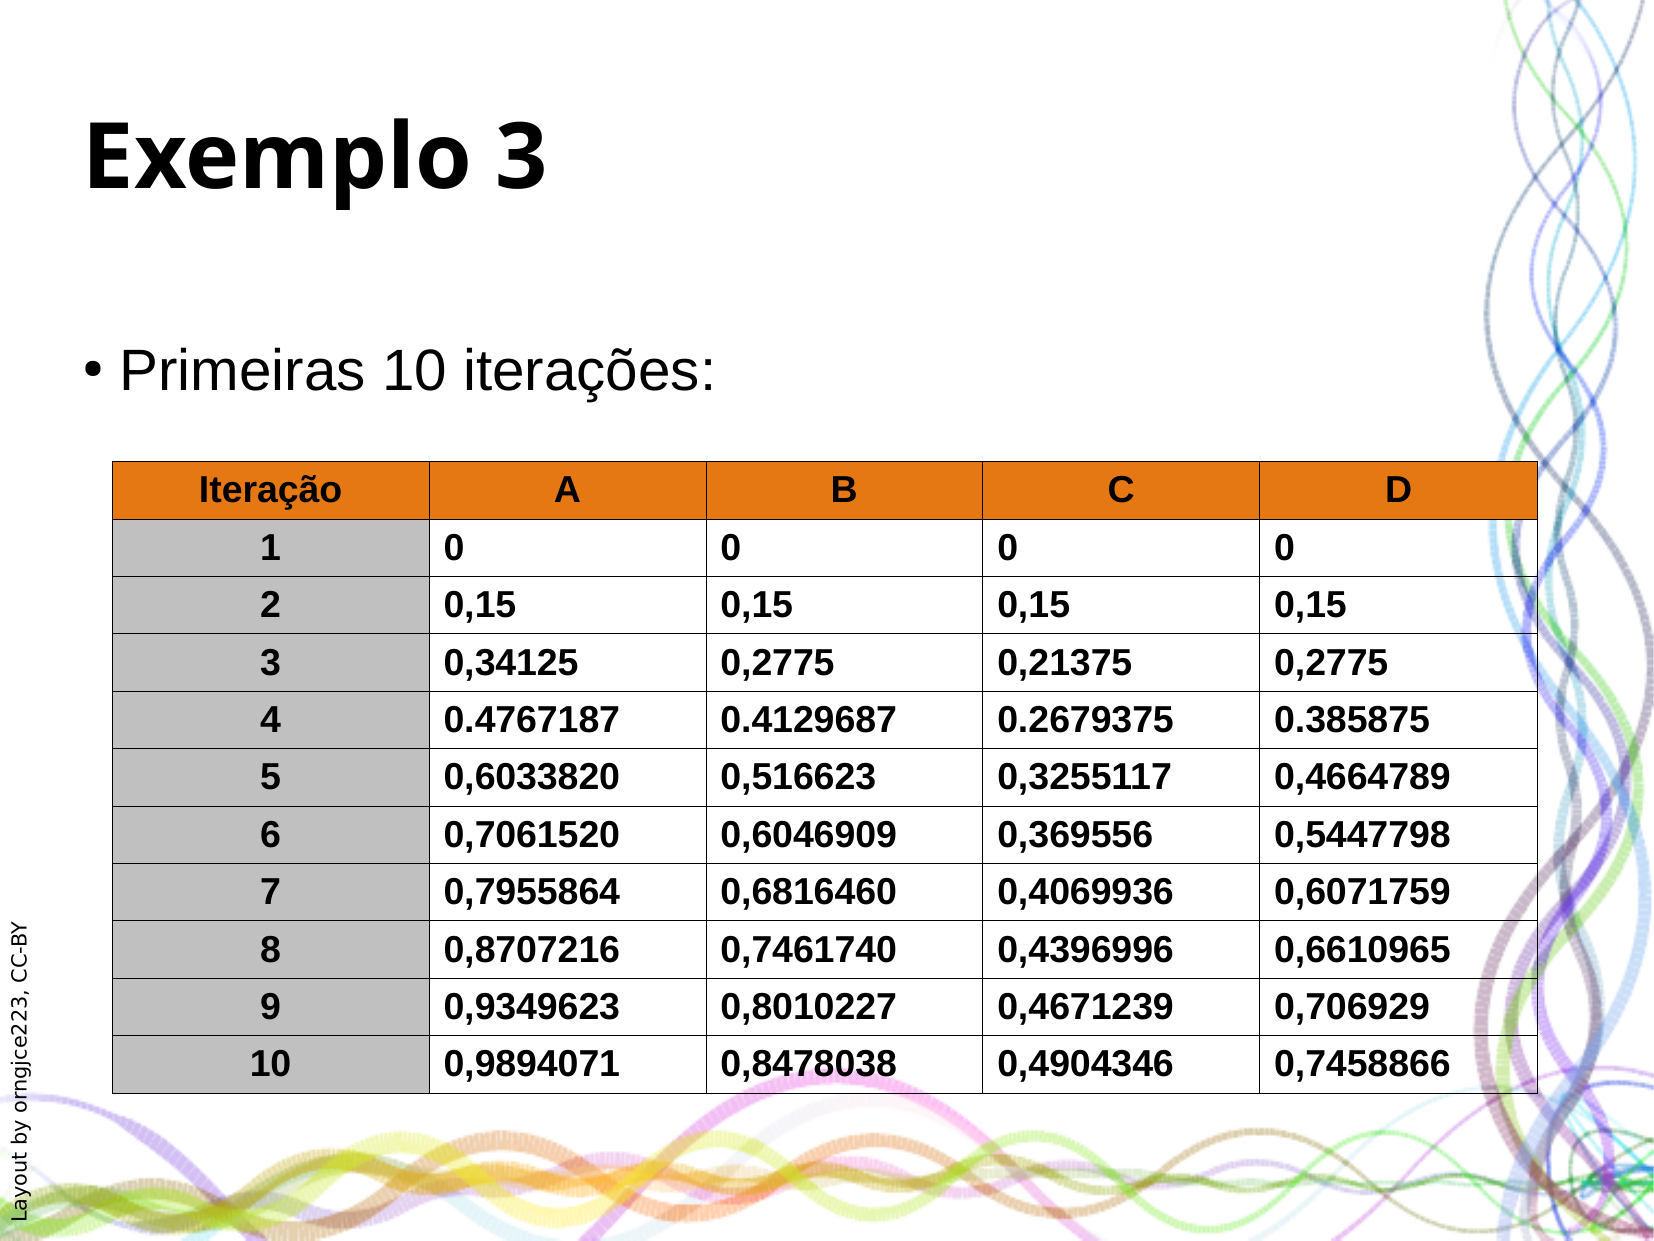

# Exemplo 3
 Primeiras 10 iterações:
| Iteração | A | B | C | D |
| --- | --- | --- | --- | --- |
| 1 | 0 | 0 | 0 | 0 |
| 2 | 0,15 | 0,15 | 0,15 | 0,15 |
| 3 | 0,34125 | 0,2775 | 0,21375 | 0,2775 |
| 4 | 0.4767187 | 0.4129687 | 0.2679375 | 0.385875 |
| 5 | 0,6033820 | 0,516623 | 0,3255117 | 0,4664789 |
| 6 | 0,7061520 | 0,6046909 | 0,369556 | 0,5447798 |
| 7 | 0,7955864 | 0,6816460 | 0,4069936 | 0,6071759 |
| 8 | 0,8707216 | 0,7461740 | 0,4396996 | 0,6610965 |
| 9 | 0,9349623 | 0,8010227 | 0,4671239 | 0,706929 |
| 10 | 0,9894071 | 0,8478038 | 0,4904346 | 0,7458866 |